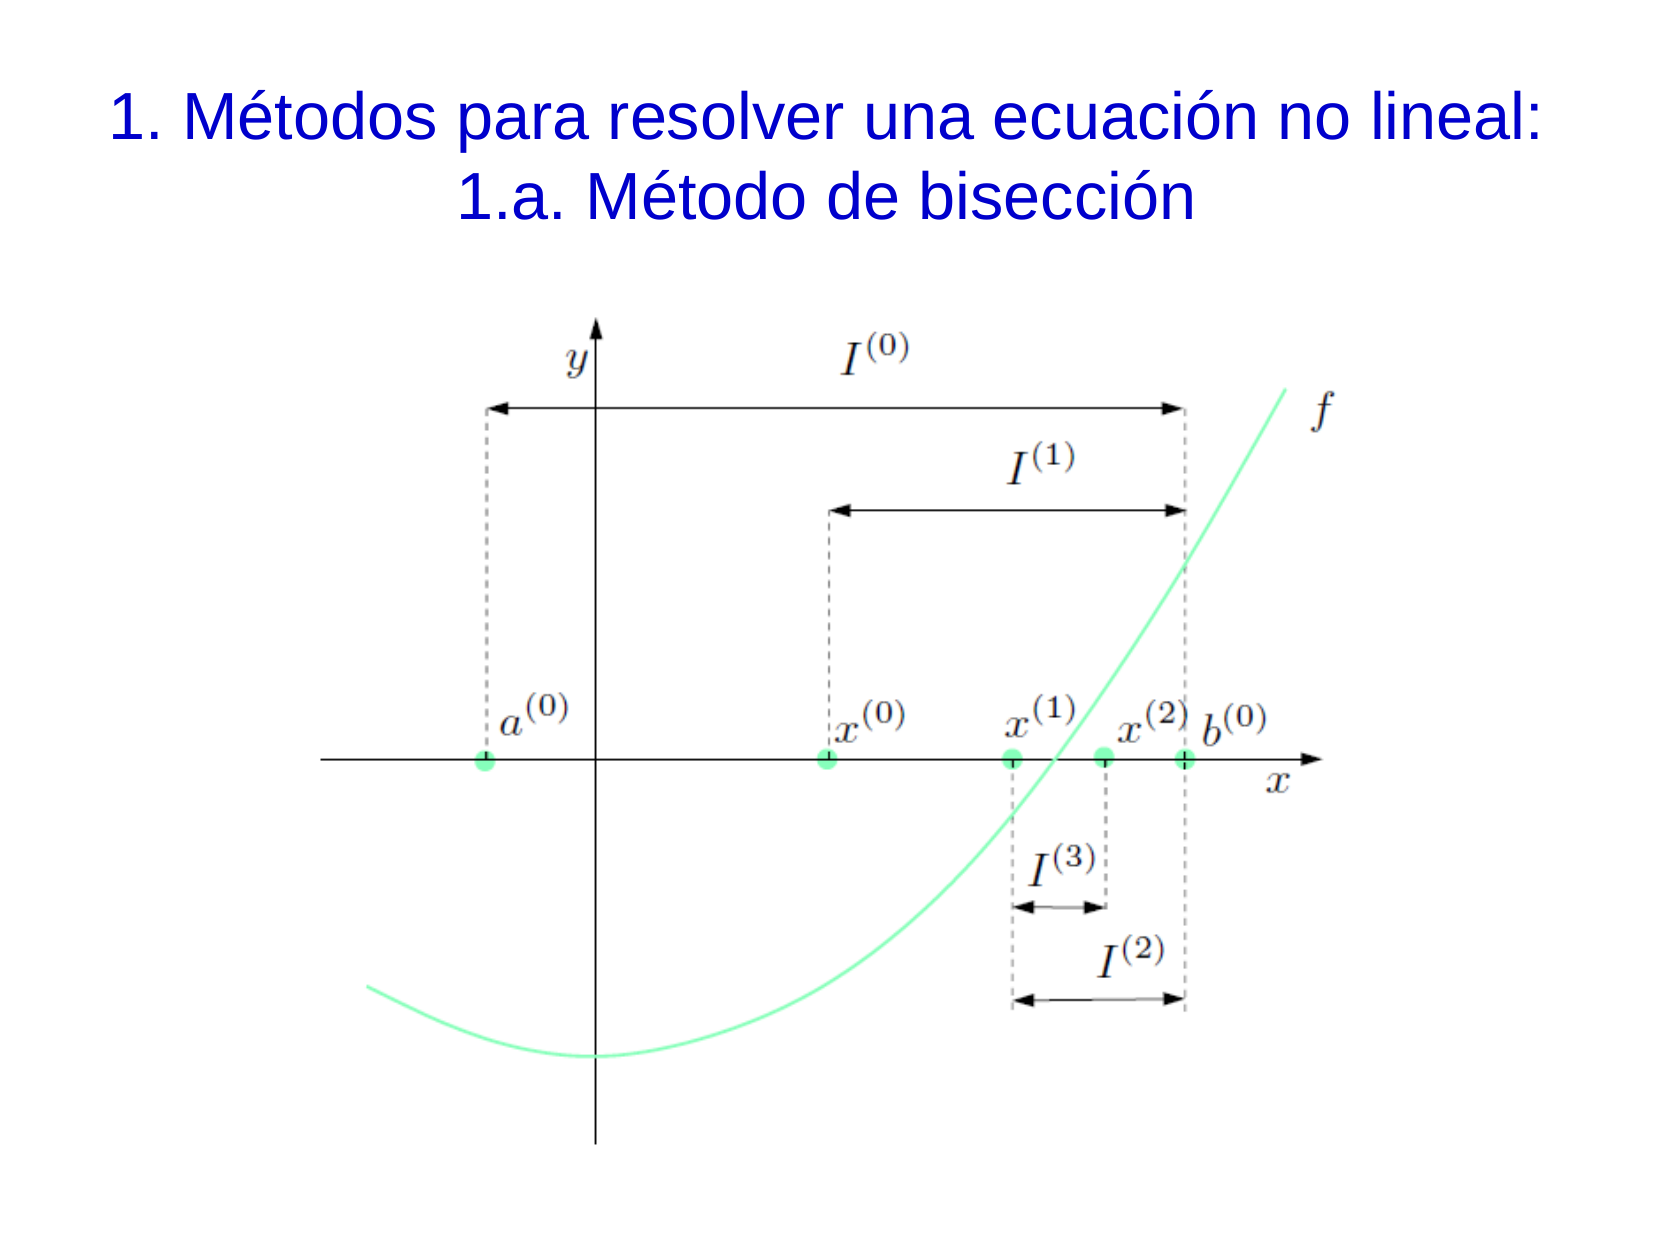

# 1. Métodos para resolver una ecuación no lineal: 1.a. Método de bisección